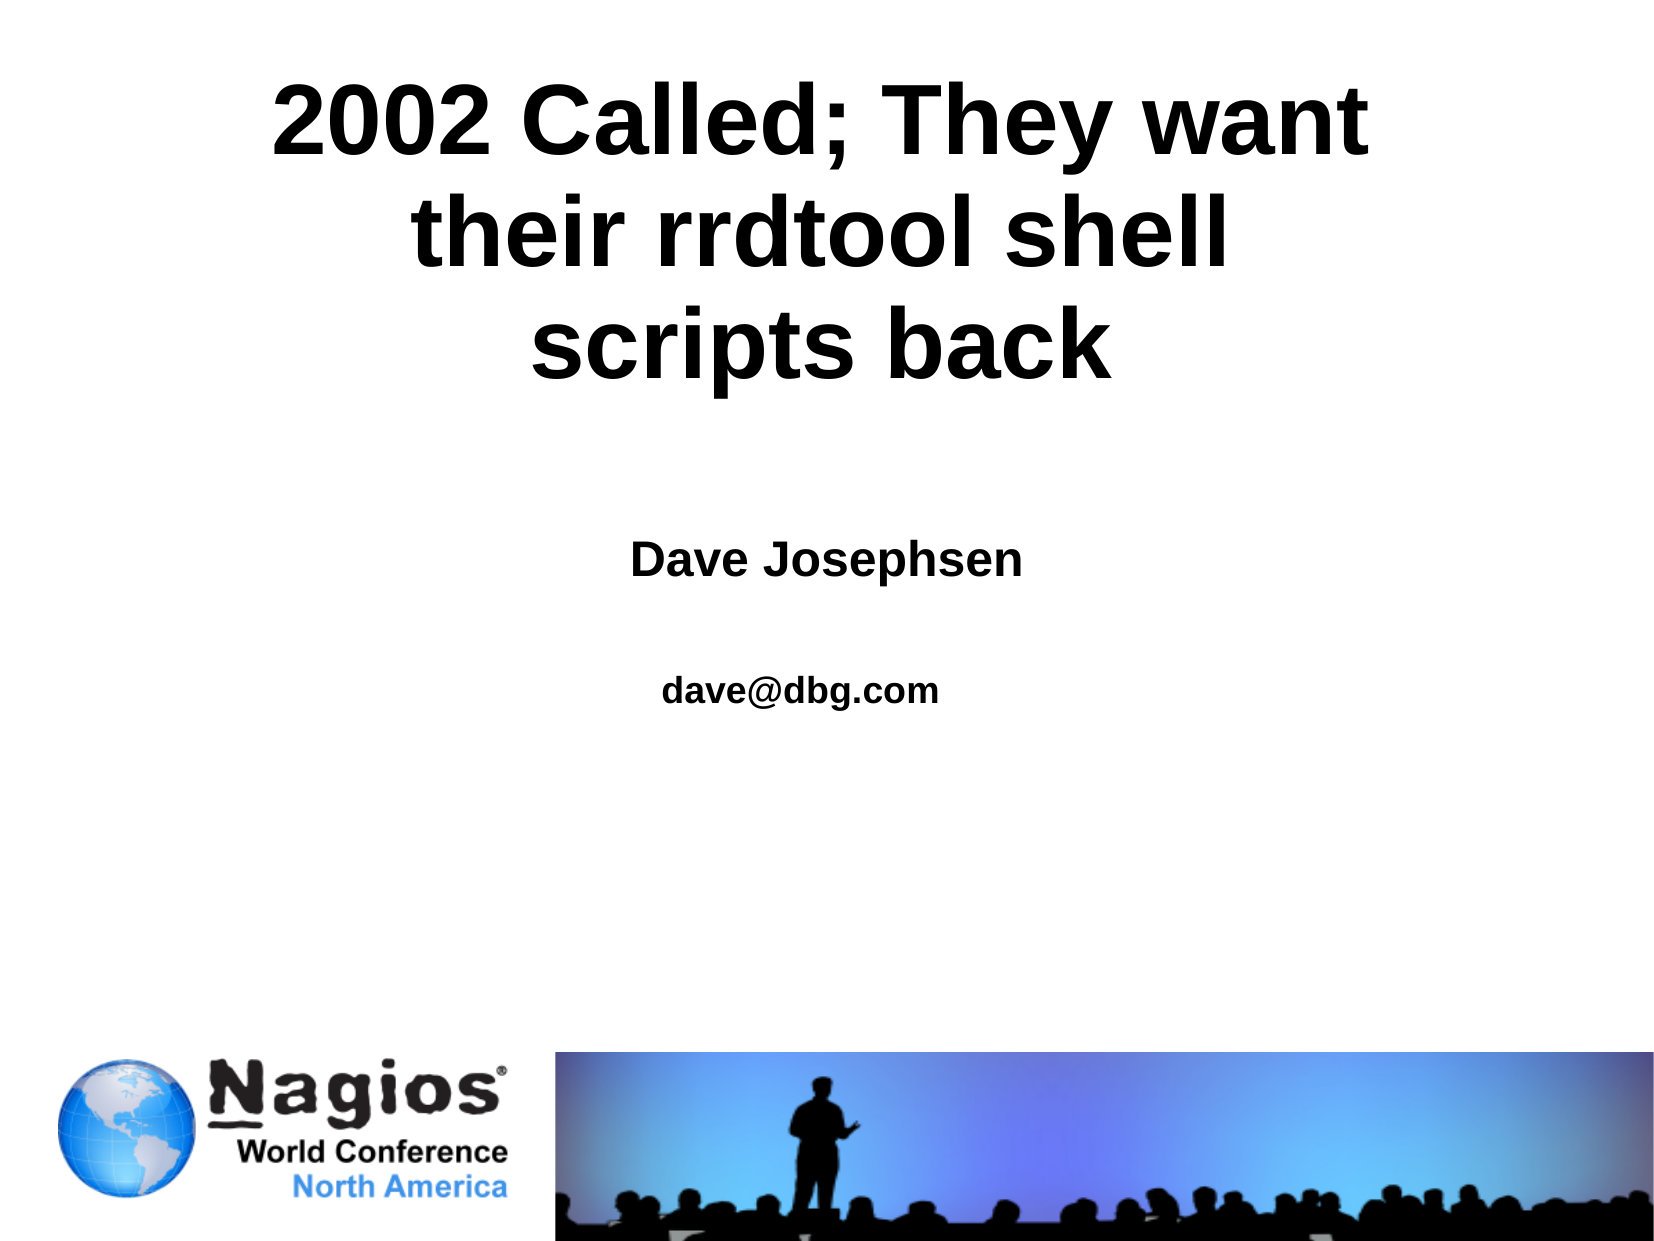

2002 Called; They want
their rrdtool shell
scripts back
Dave Josephsen
dave@dbg.com